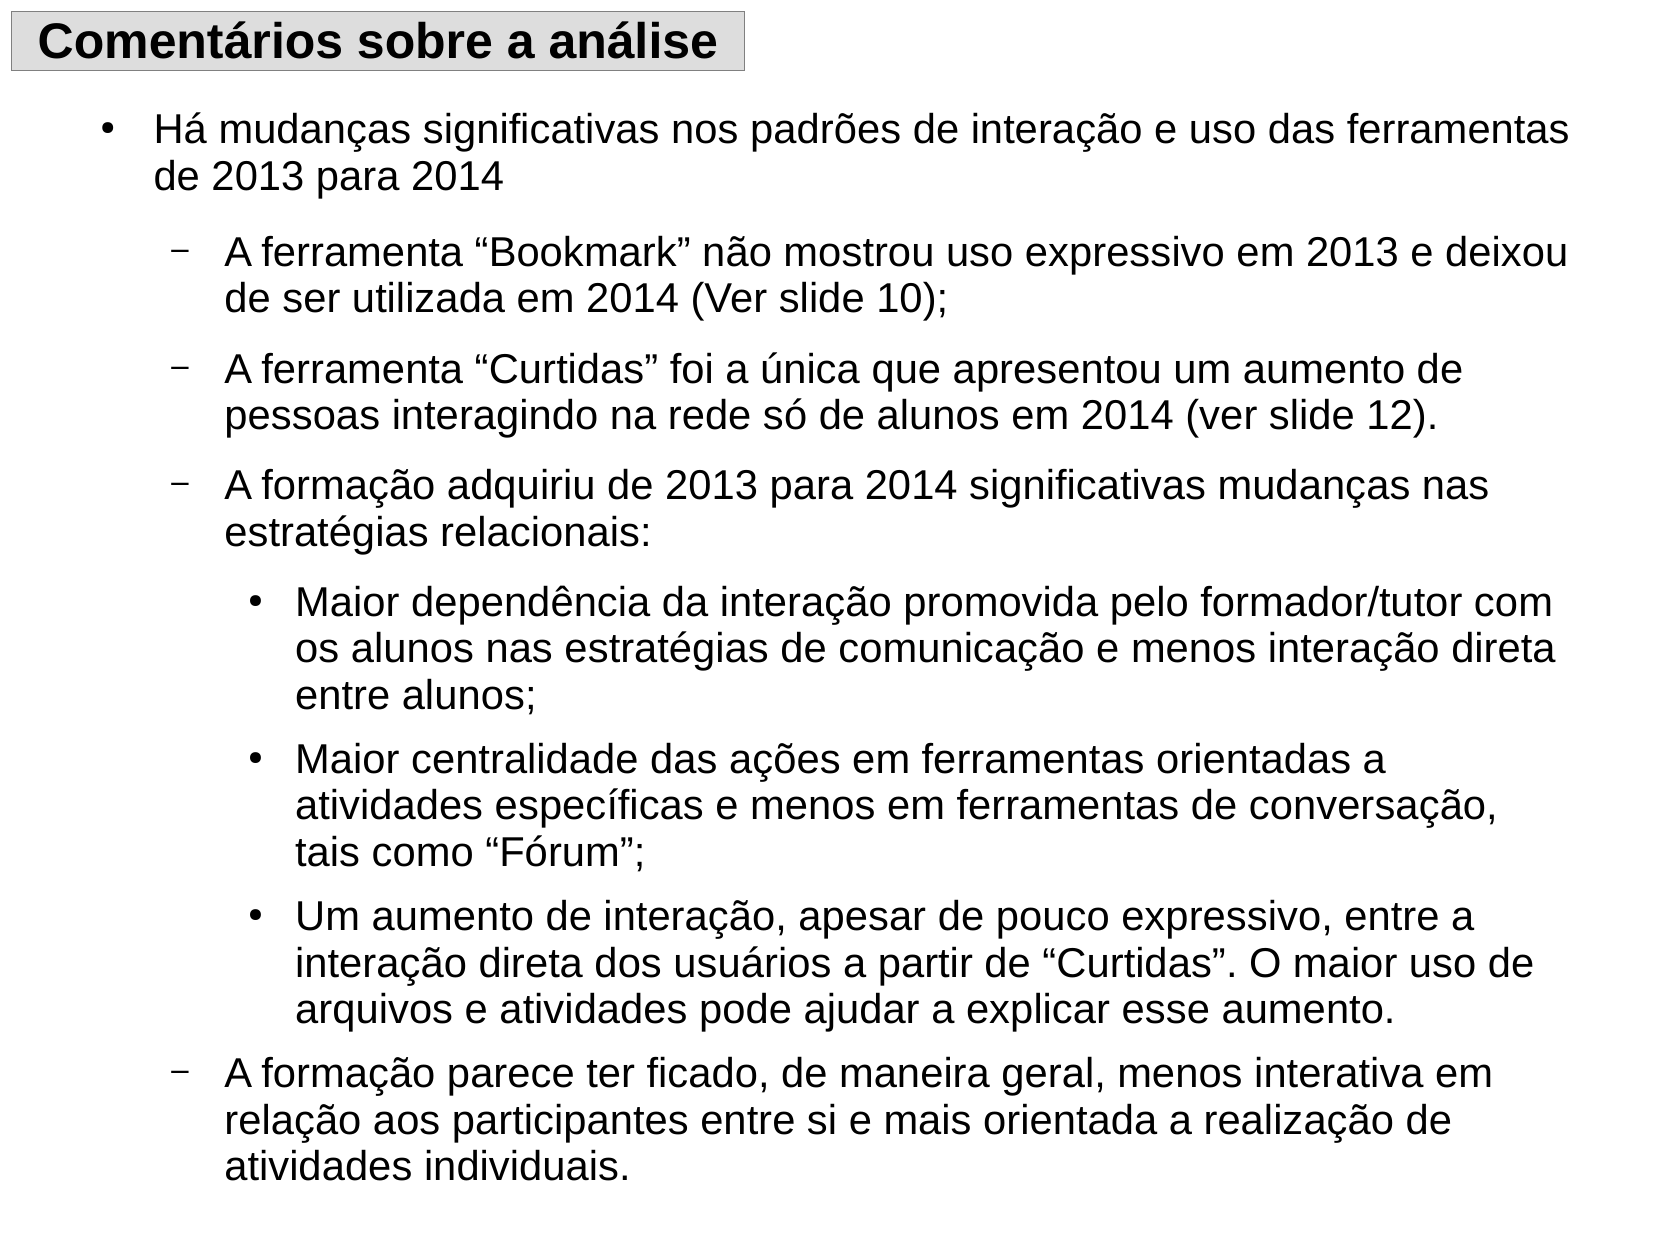

Comentários sobre a análise
# Há mudanças significativas nos padrões de interação e uso das ferramentas de 2013 para 2014
A ferramenta “Bookmark” não mostrou uso expressivo em 2013 e deixou de ser utilizada em 2014 (Ver slide 10);
A ferramenta “Curtidas” foi a única que apresentou um aumento de pessoas interagindo na rede só de alunos em 2014 (ver slide 12).
A formação adquiriu de 2013 para 2014 significativas mudanças nas estratégias relacionais:
Maior dependência da interação promovida pelo formador/tutor com os alunos nas estratégias de comunicação e menos interação direta entre alunos;
Maior centralidade das ações em ferramentas orientadas a atividades específicas e menos em ferramentas de conversação, tais como “Fórum”;
Um aumento de interação, apesar de pouco expressivo, entre a interação direta dos usuários a partir de “Curtidas”. O maior uso de arquivos e atividades pode ajudar a explicar esse aumento.
A formação parece ter ficado, de maneira geral, menos interativa em relação aos participantes entre si e mais orientada a realização de atividades individuais.